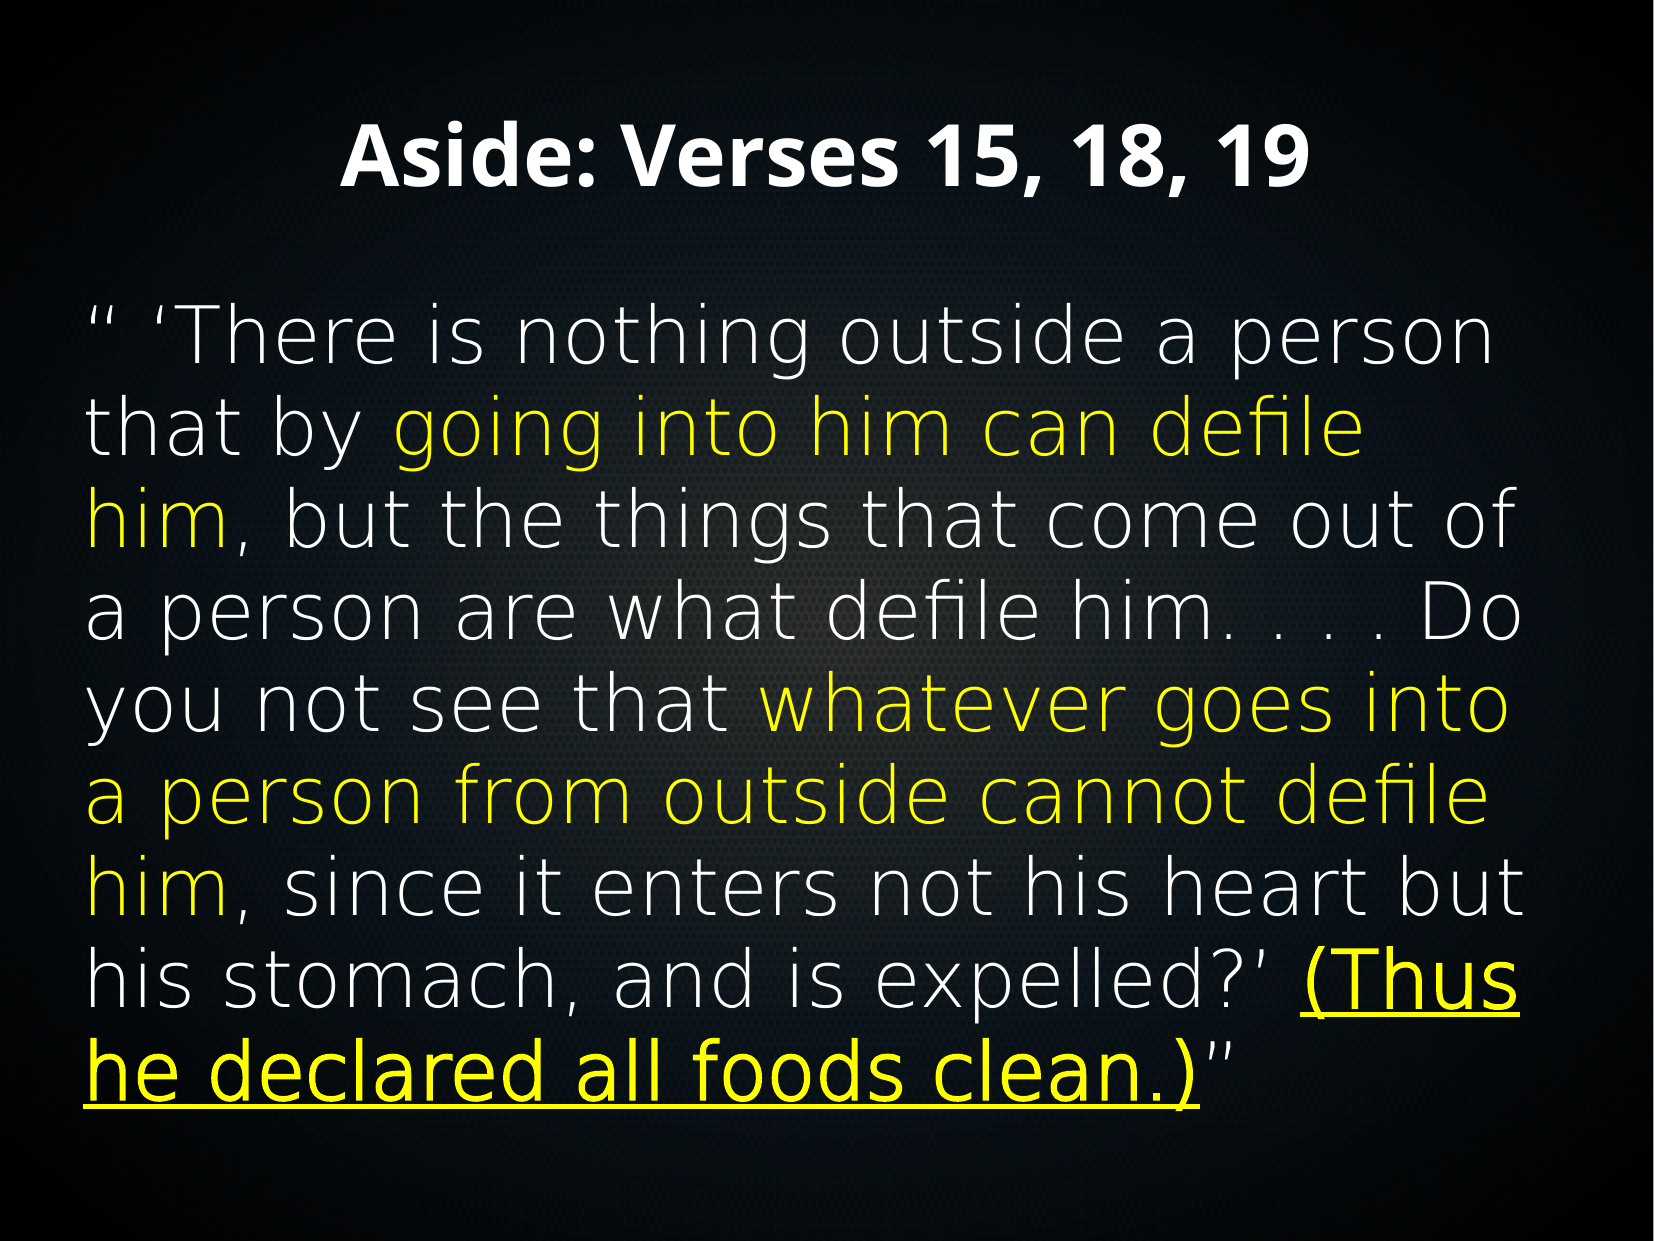

# Aside: Verses 15, 18, 19
“ ‘There is nothing outside a person that by going into him can defile him, but the things that come out of a person are what defile him. . . . Do you not see that whatever goes into a person from outside cannot defile him, since it enters not his heart but his stomach, and is expelled?’ (Thus he declared all foods clean.)”